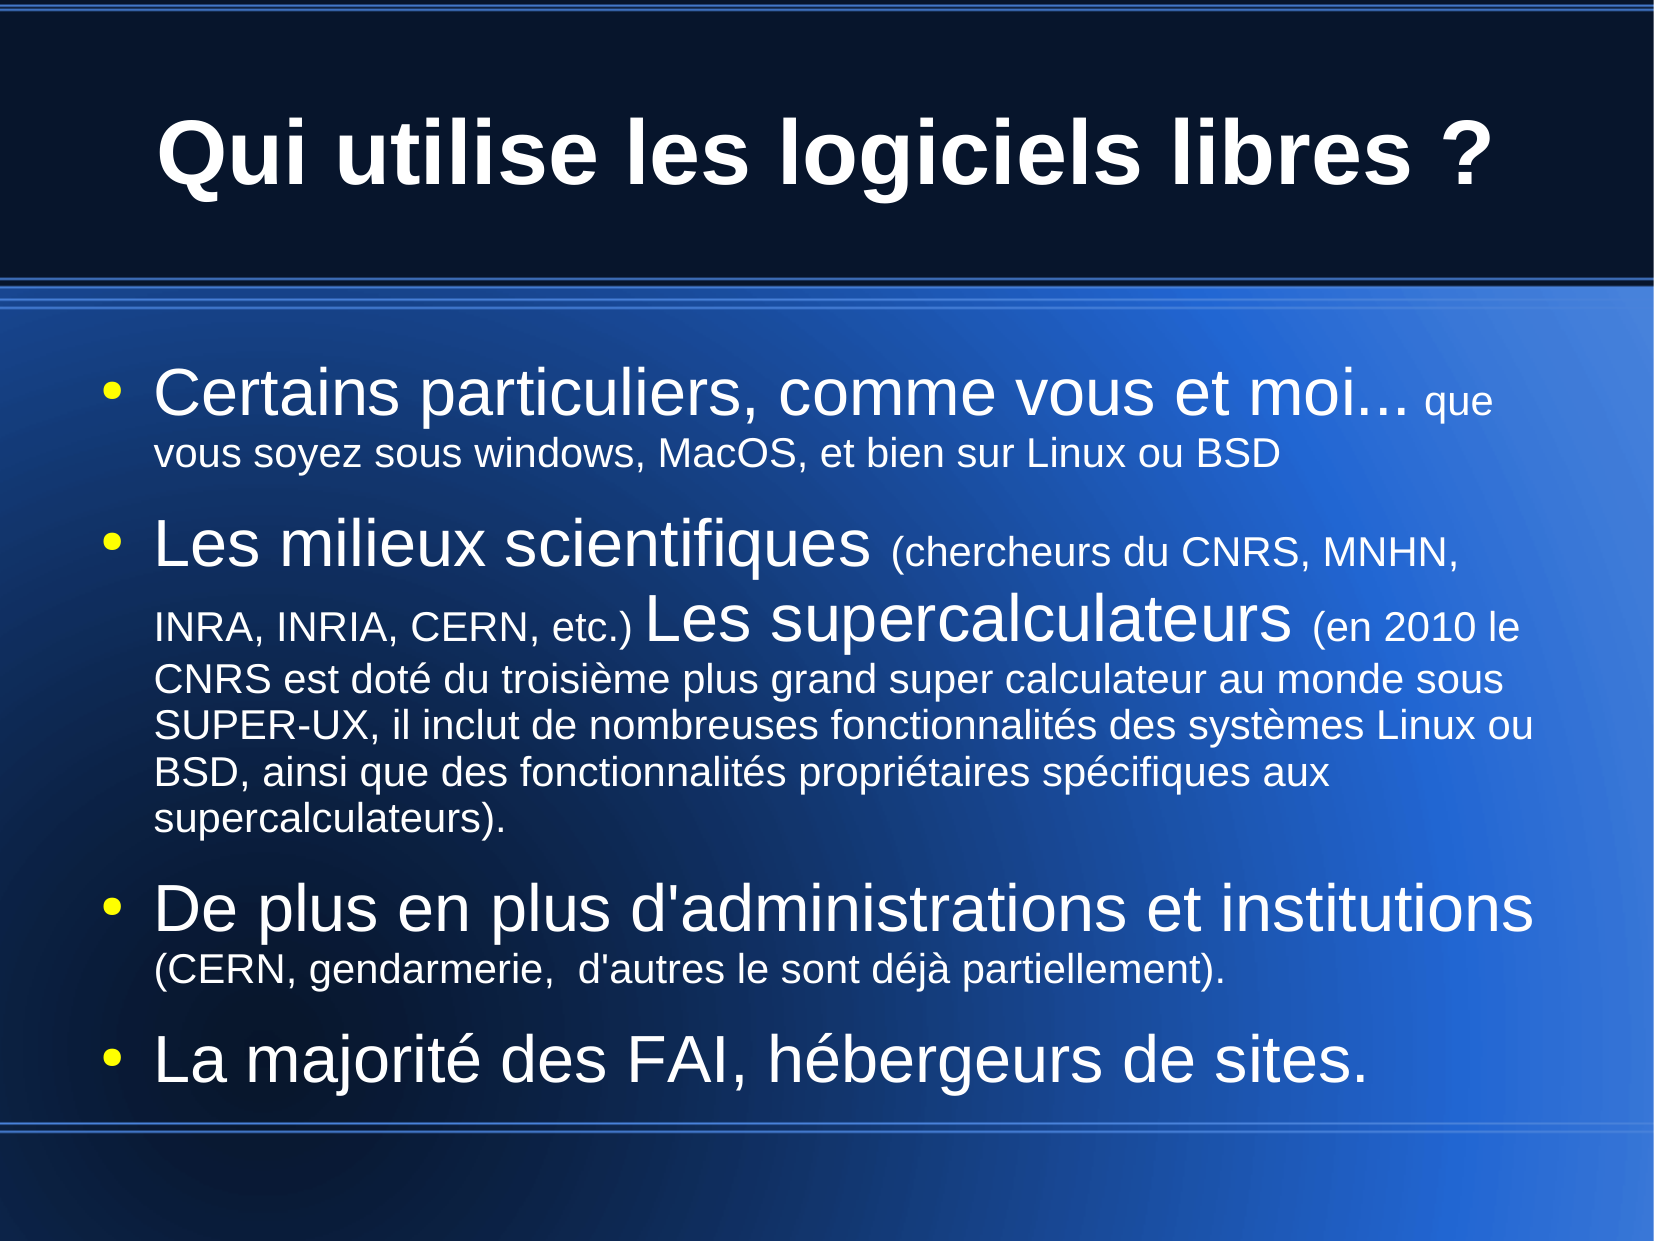

# Qui utilise les logiciels libres ?
Certains particuliers, comme vous et moi... que vous soyez sous windows, MacOS, et bien sur Linux ou BSD
Les milieux scientifiques (chercheurs du CNRS, MNHN, INRA, INRIA, CERN, etc.) Les supercalculateurs (en 2010 le CNRS est doté du troisième plus grand super calculateur au monde sous SUPER-UX, il inclut de nombreuses fonctionnalités des systèmes Linux ou BSD, ainsi que des fonctionnalités propriétaires spécifiques aux supercalculateurs).
De plus en plus d'administrations et institutions (CERN, gendarmerie, d'autres le sont déjà partiellement).
La majorité des FAI, hébergeurs de sites.